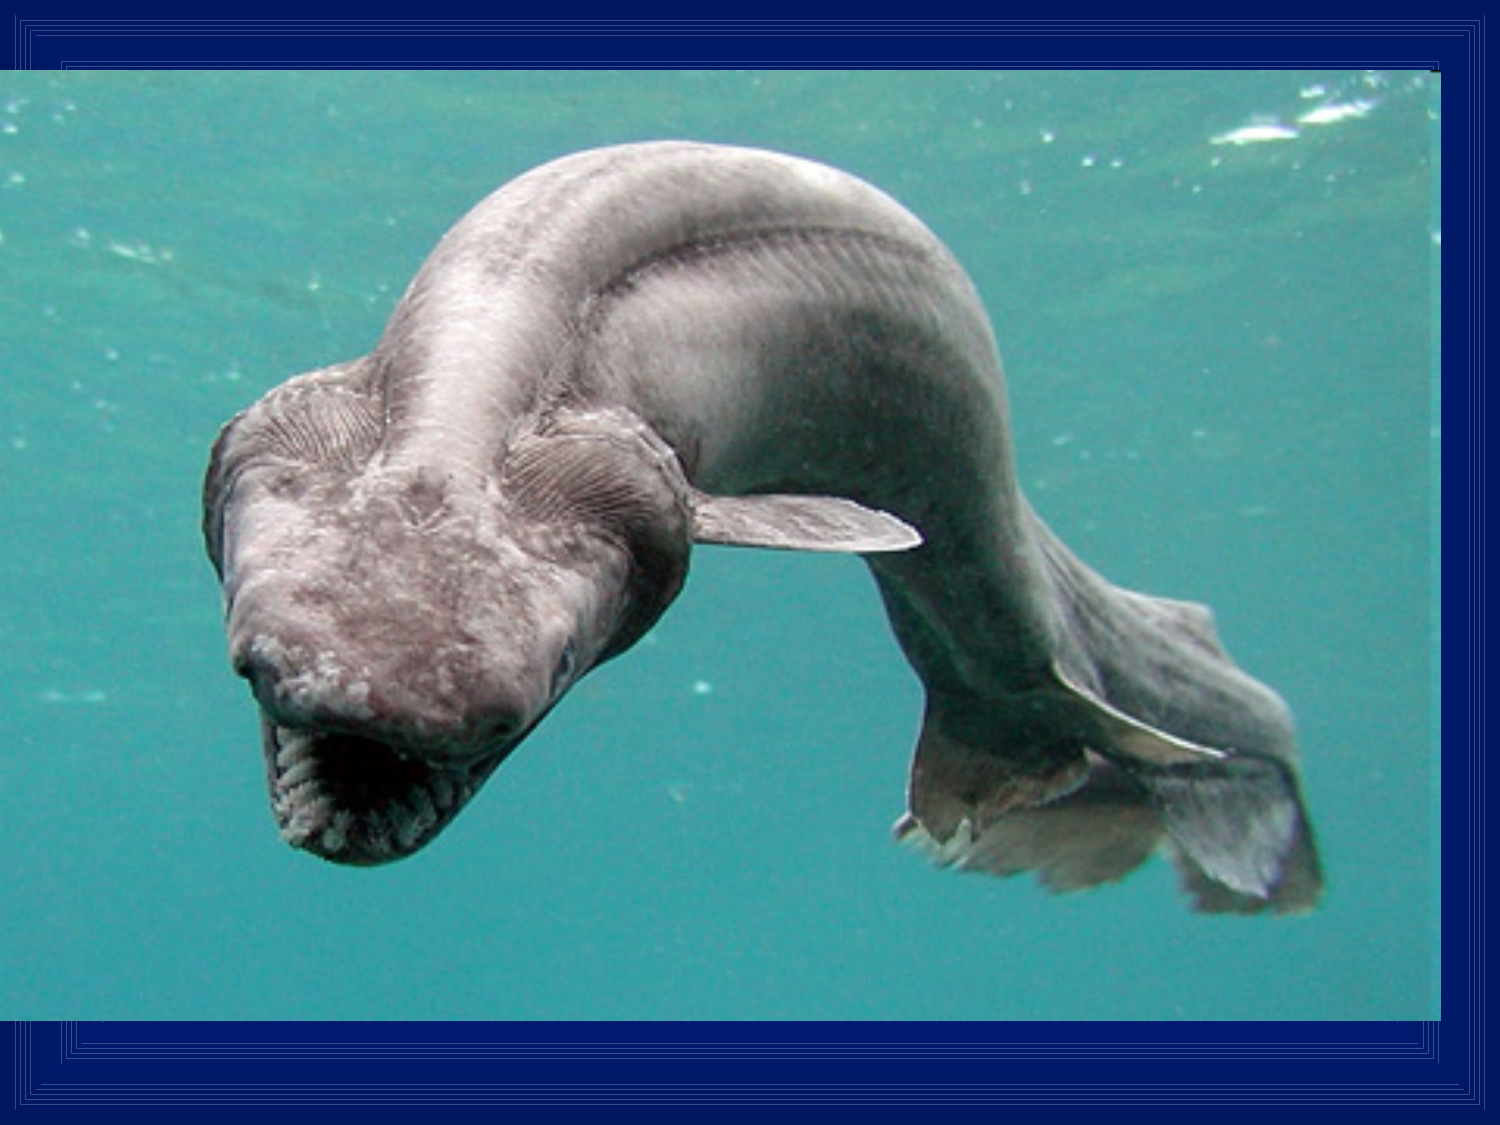

#
Živali in rastline, katerih telesna zgradba se ni spremenila že nekaj milijonov let, imenujemo živi fosili.